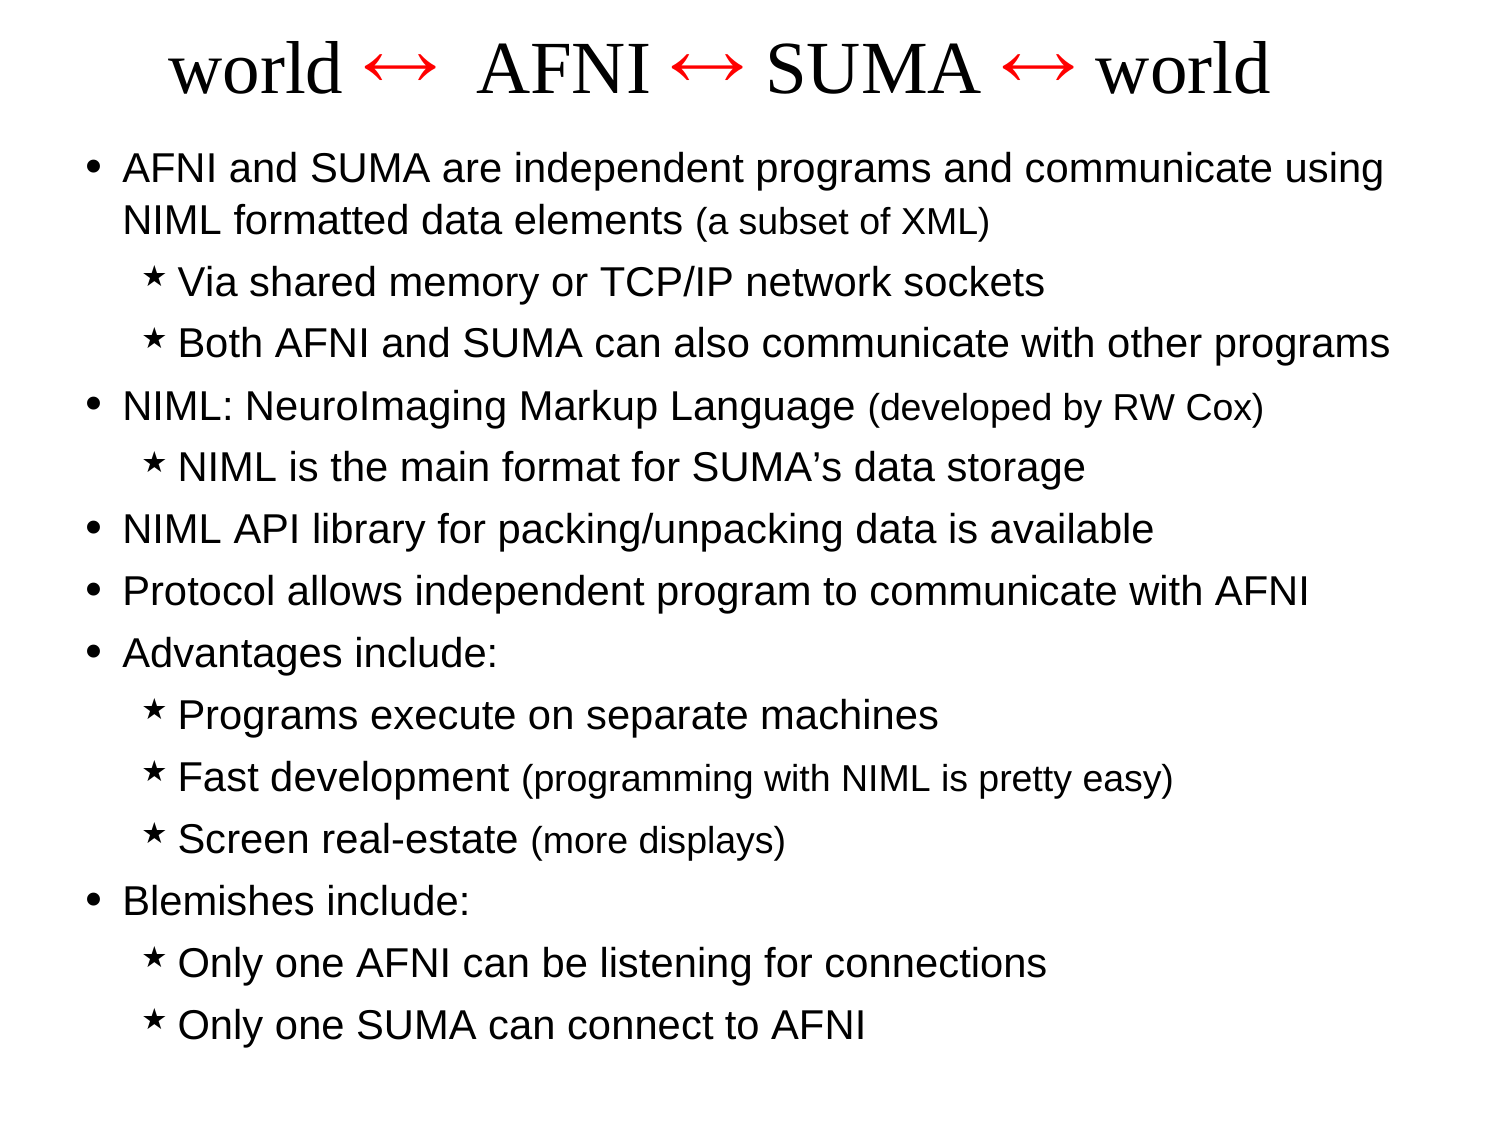

# world AFNI  SUMA  world
AFNI and SUMA are independent programs and communicate using NIML formatted data elements (a subset of XML)
Via shared memory or TCP/IP network sockets
Both AFNI and SUMA can also communicate with other programs
NIML: NeuroImaging Markup Language (developed by RW Cox)
NIML is the main format for SUMA’s data storage
NIML API library for packing/unpacking data is available
Protocol allows independent program to communicate with AFNI
Advantages include:
Programs execute on separate machines
Fast development (programming with NIML is pretty easy)
Screen real-estate (more displays)
Blemishes include:
Only one AFNI can be listening for connections
Only one SUMA can connect to AFNI